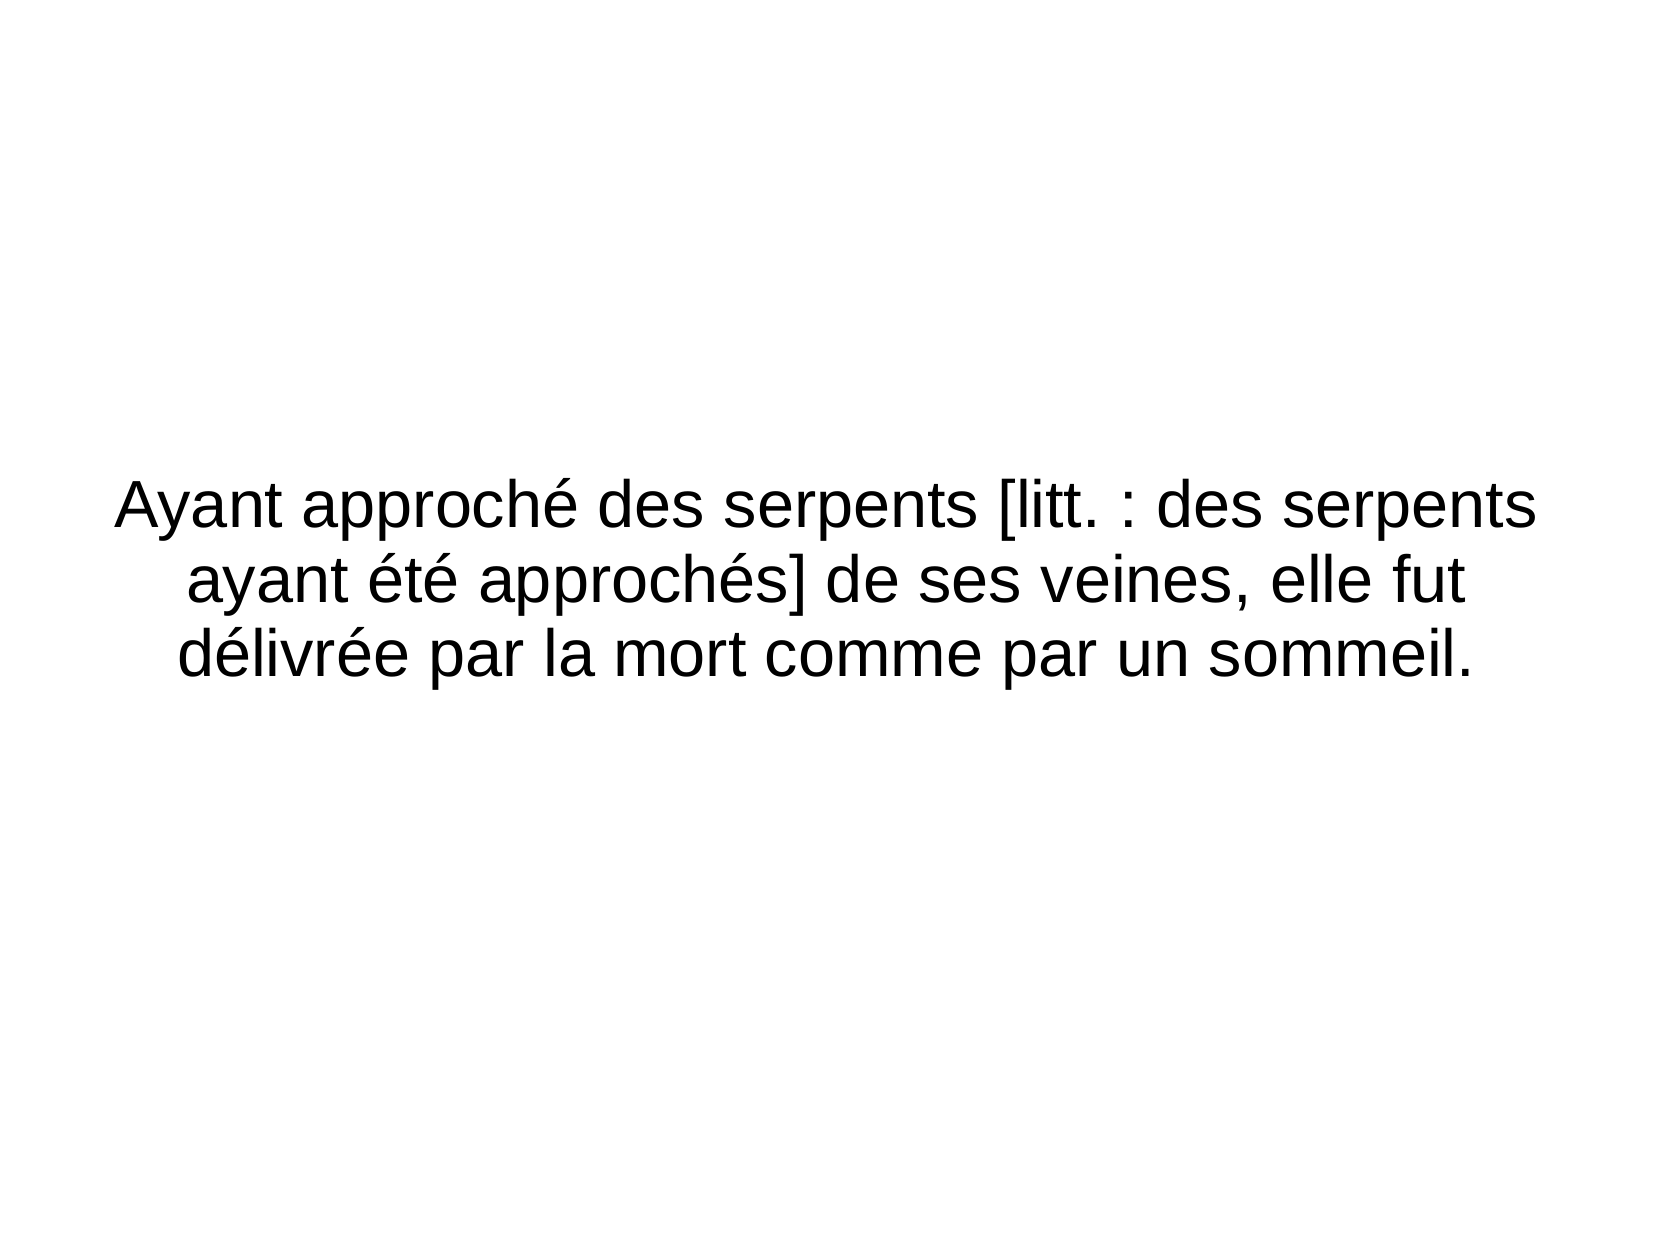

# Ayant approché des serpents [litt. : des serpents ayant été approchés] de ses veines, elle fut délivrée par la mort comme par un sommeil.